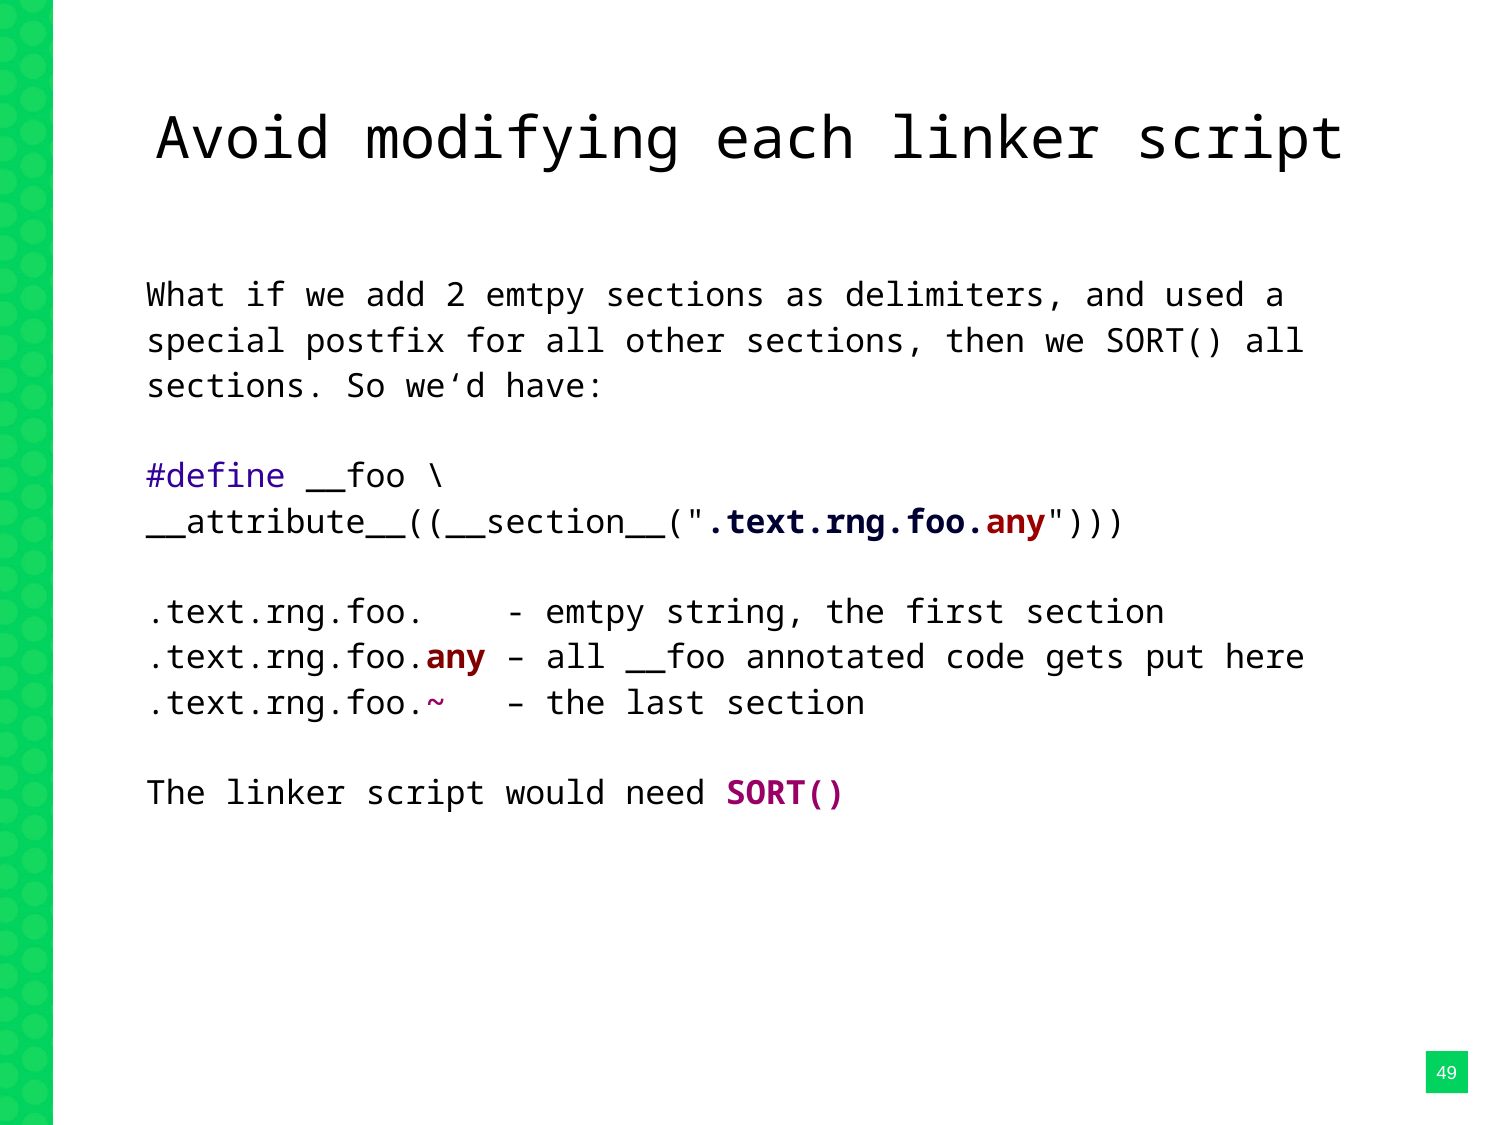

# Avoid modifying each linker script
What if we add 2 emtpy sections as delimiters, and used a special postfix for all other sections, then we SORT() all sections. So we‘d have:
#define __foo \
__attribute__((__section__(".text.rng.foo.any")))
.text.rng.foo. - emtpy string, the first section
.text.rng.foo.any – all __foo annotated code gets put here
.text.rng.foo.~ – the last section
The linker script would need SORT()